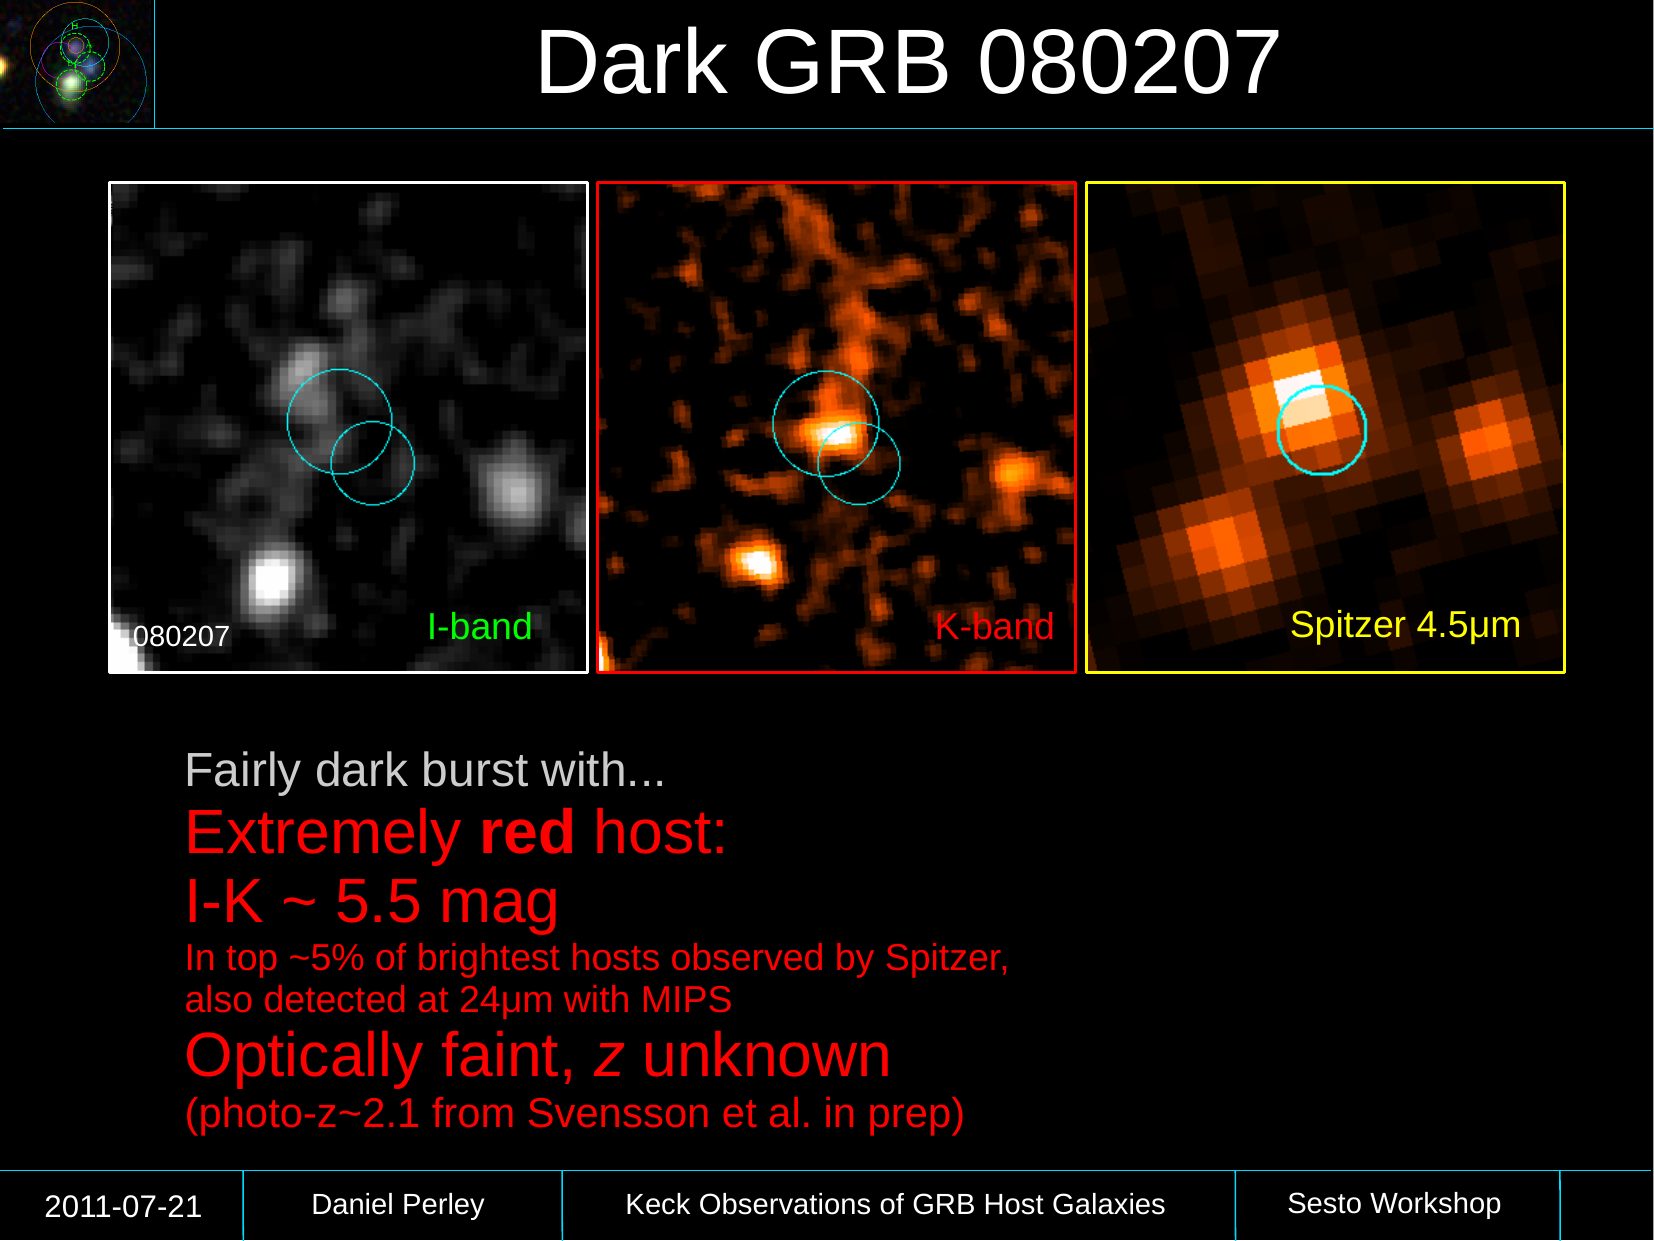

# Dark GRB 080207
Spitzer 4.5μm
I-band
K-band
080207
Fairly dark burst with...
Extremely red host:
I-K ~ 5.5 mag
In top ~5% of brightest hosts observed by Spitzer, also detected at 24μm with MIPS
Optically faint, z unknown
(photo-z~2.1 from Svensson et al. in prep)